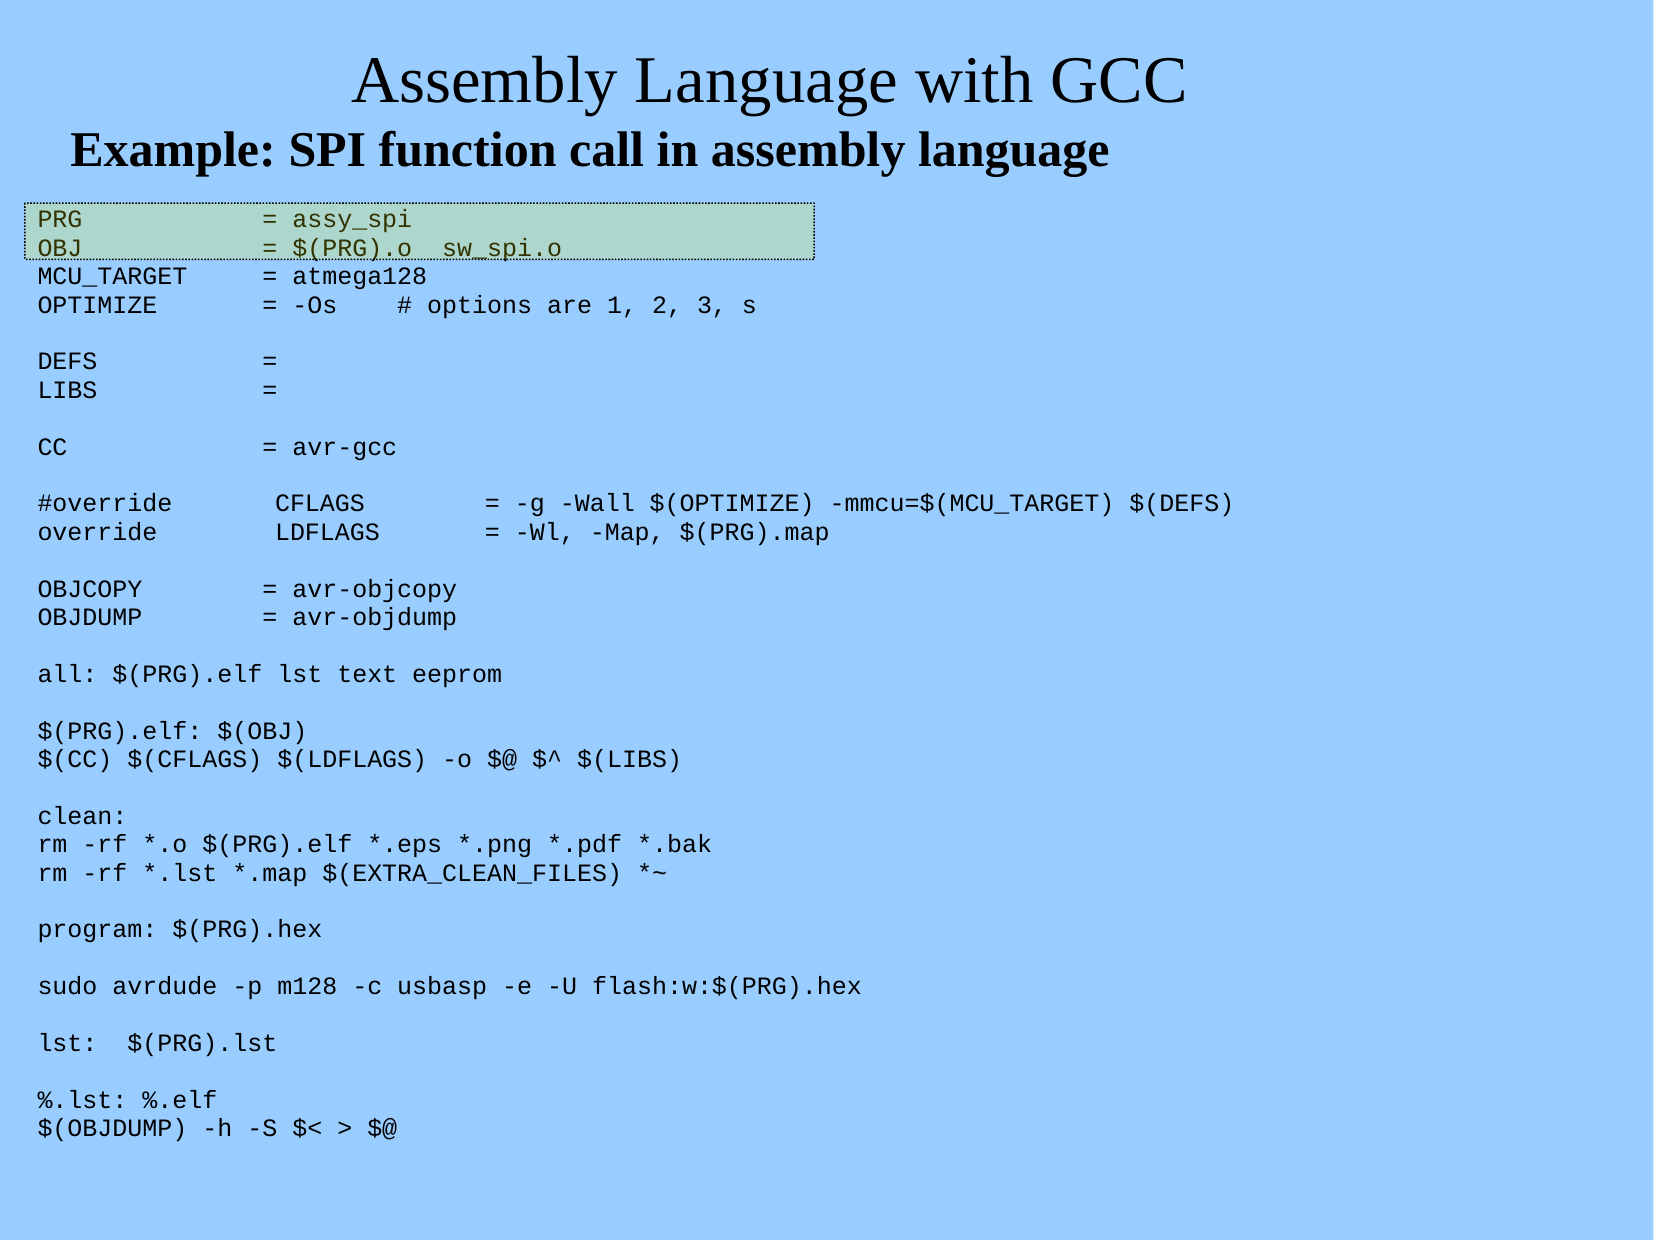

Assembly Language with GCC
Example: SPI function call in assembly language
PRG = assy_spi
OBJ = $(PRG).o sw_spi.o
MCU_TARGET = atmega128
OPTIMIZE = -Os # options are 1, 2, 3, s
DEFS =
LIBS =
CC = avr-gcc
#override 	CFLAGS = -g -Wall $(OPTIMIZE) -mmcu=$(MCU_TARGET) $(DEFS)
override 	LDFLAGS = -Wl, -Map, $(PRG).map
OBJCOPY = avr-objcopy
OBJDUMP = avr-objdump
all: $(PRG).elf lst text eeprom
$(PRG).elf: $(OBJ)
$(CC) $(CFLAGS) $(LDFLAGS) -o $@ $^ $(LIBS)
clean:
rm -rf *.o $(PRG).elf *.eps *.png *.pdf *.bak
rm -rf *.lst *.map $(EXTRA_CLEAN_FILES) *~
program: $(PRG).hex
sudo avrdude -p m128 -c usbasp -e -U flash:w:$(PRG).hex
lst: $(PRG).lst
%.lst: %.elf
$(OBJDUMP) -h -S $< > $@